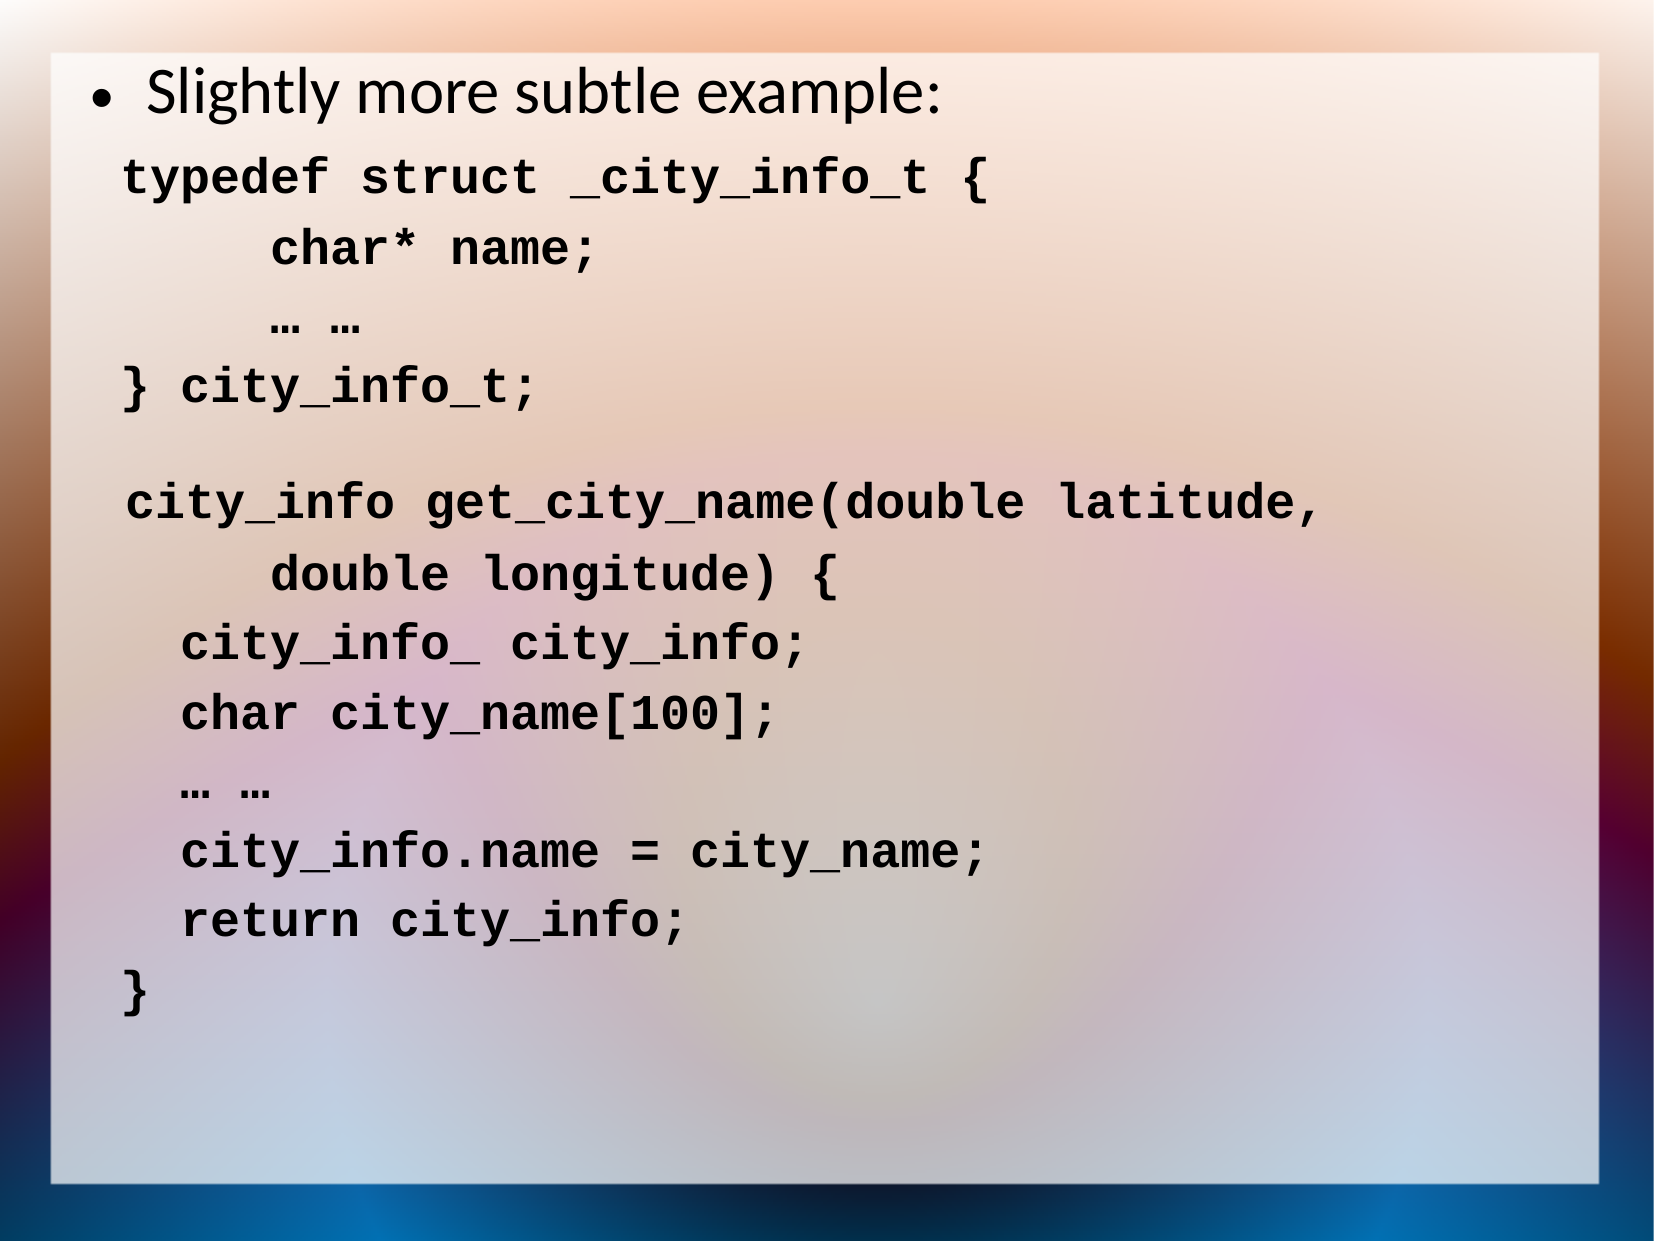

Slightly more subtle example:
 typedef struct _city_info_t {
 char* name;
 … …
 } city_info_t;
 city_info get_city_name(double latitude,
 double longitude) {
 city_info_ city_info;
 char city_name[100];
 … …
 city_info.name = city_name;
 return city_info;
 }